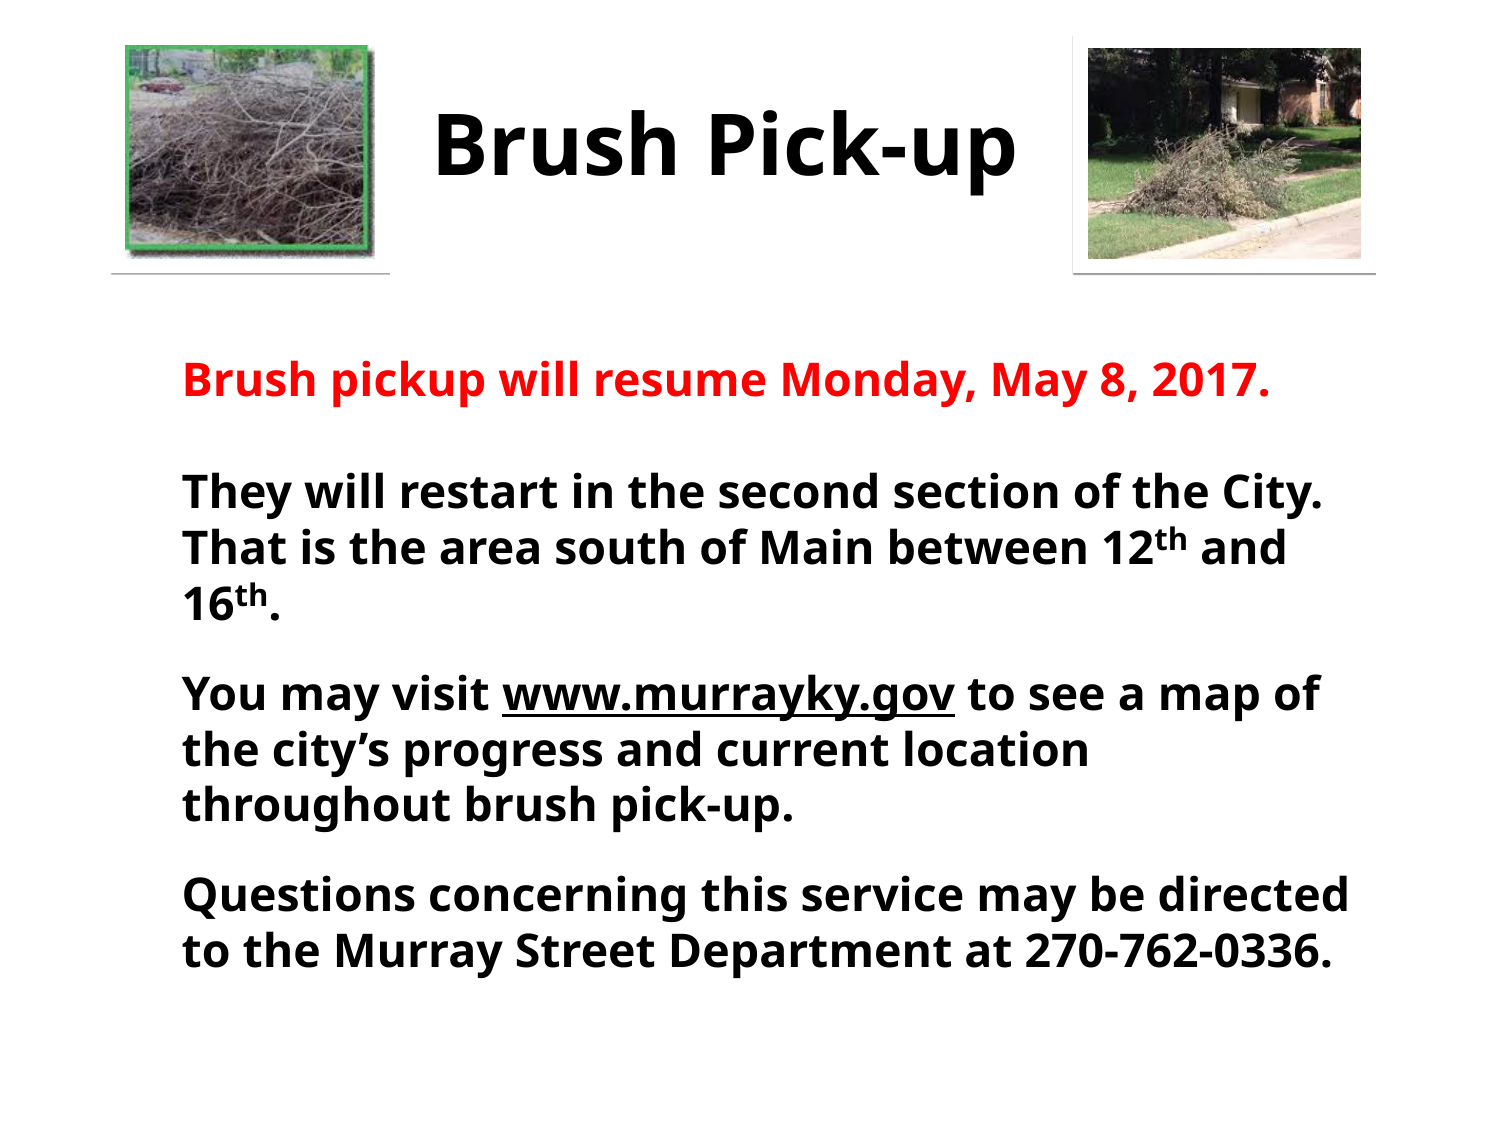

# Brush Pick-up
Brush pickup will resume Monday, May 8, 2017.
They will restart in the second section of the City. That is the area south of Main between 12th and 16th.
You may visit www.murrayky.gov to see a map of the city’s progress and current location throughout brush pick-up.
Questions concerning this service may be directed to the Murray Street Department at 270-762-0336.